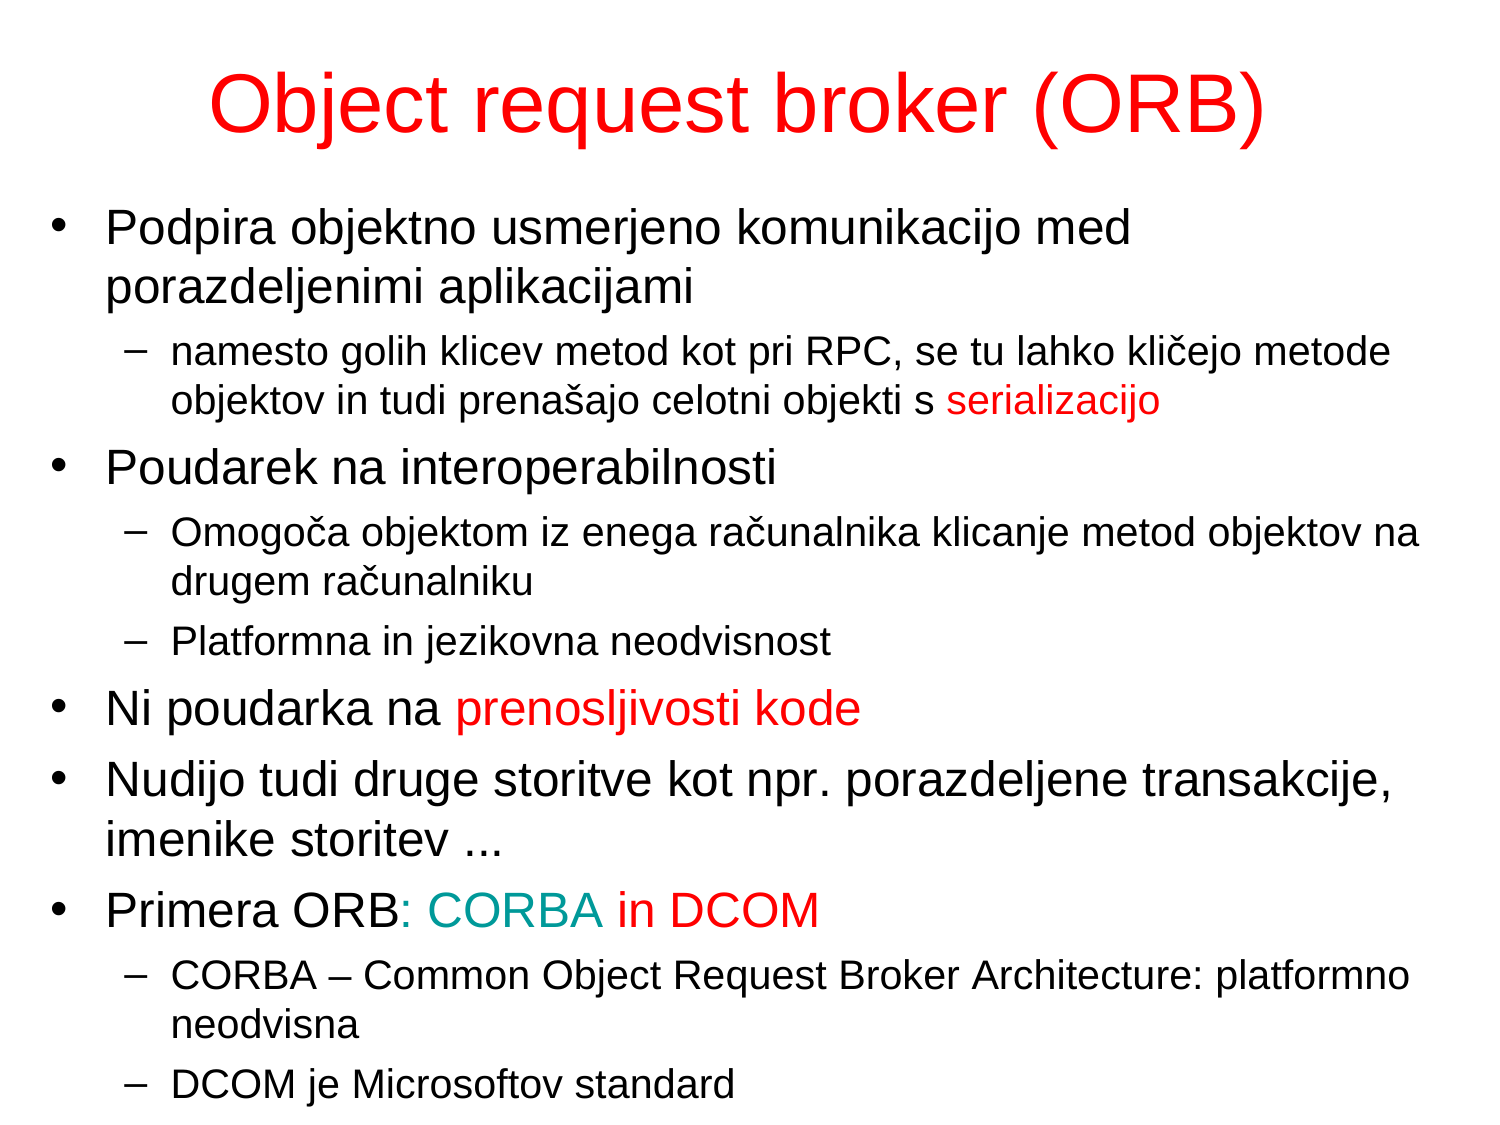

# Object request broker (ORB)
Podpira objektno usmerjeno komunikacijo med porazdeljenimi aplikacijami
namesto golih klicev metod kot pri RPC, se tu lahko kličejo metode objektov in tudi prenašajo celotni objekti s serializacijo
Poudarek na interoperabilnosti
Omogoča objektom iz enega računalnika klicanje metod objektov na drugem računalniku
Platformna in jezikovna neodvisnost
Ni poudarka na prenosljivosti kode
Nudijo tudi druge storitve kot npr. porazdeljene transakcije, imenike storitev ...
Primera ORB: CORBA in DCOM
CORBA – Common Object Request Broker Architecture: platformno neodvisna
DCOM je Microsoftov standard